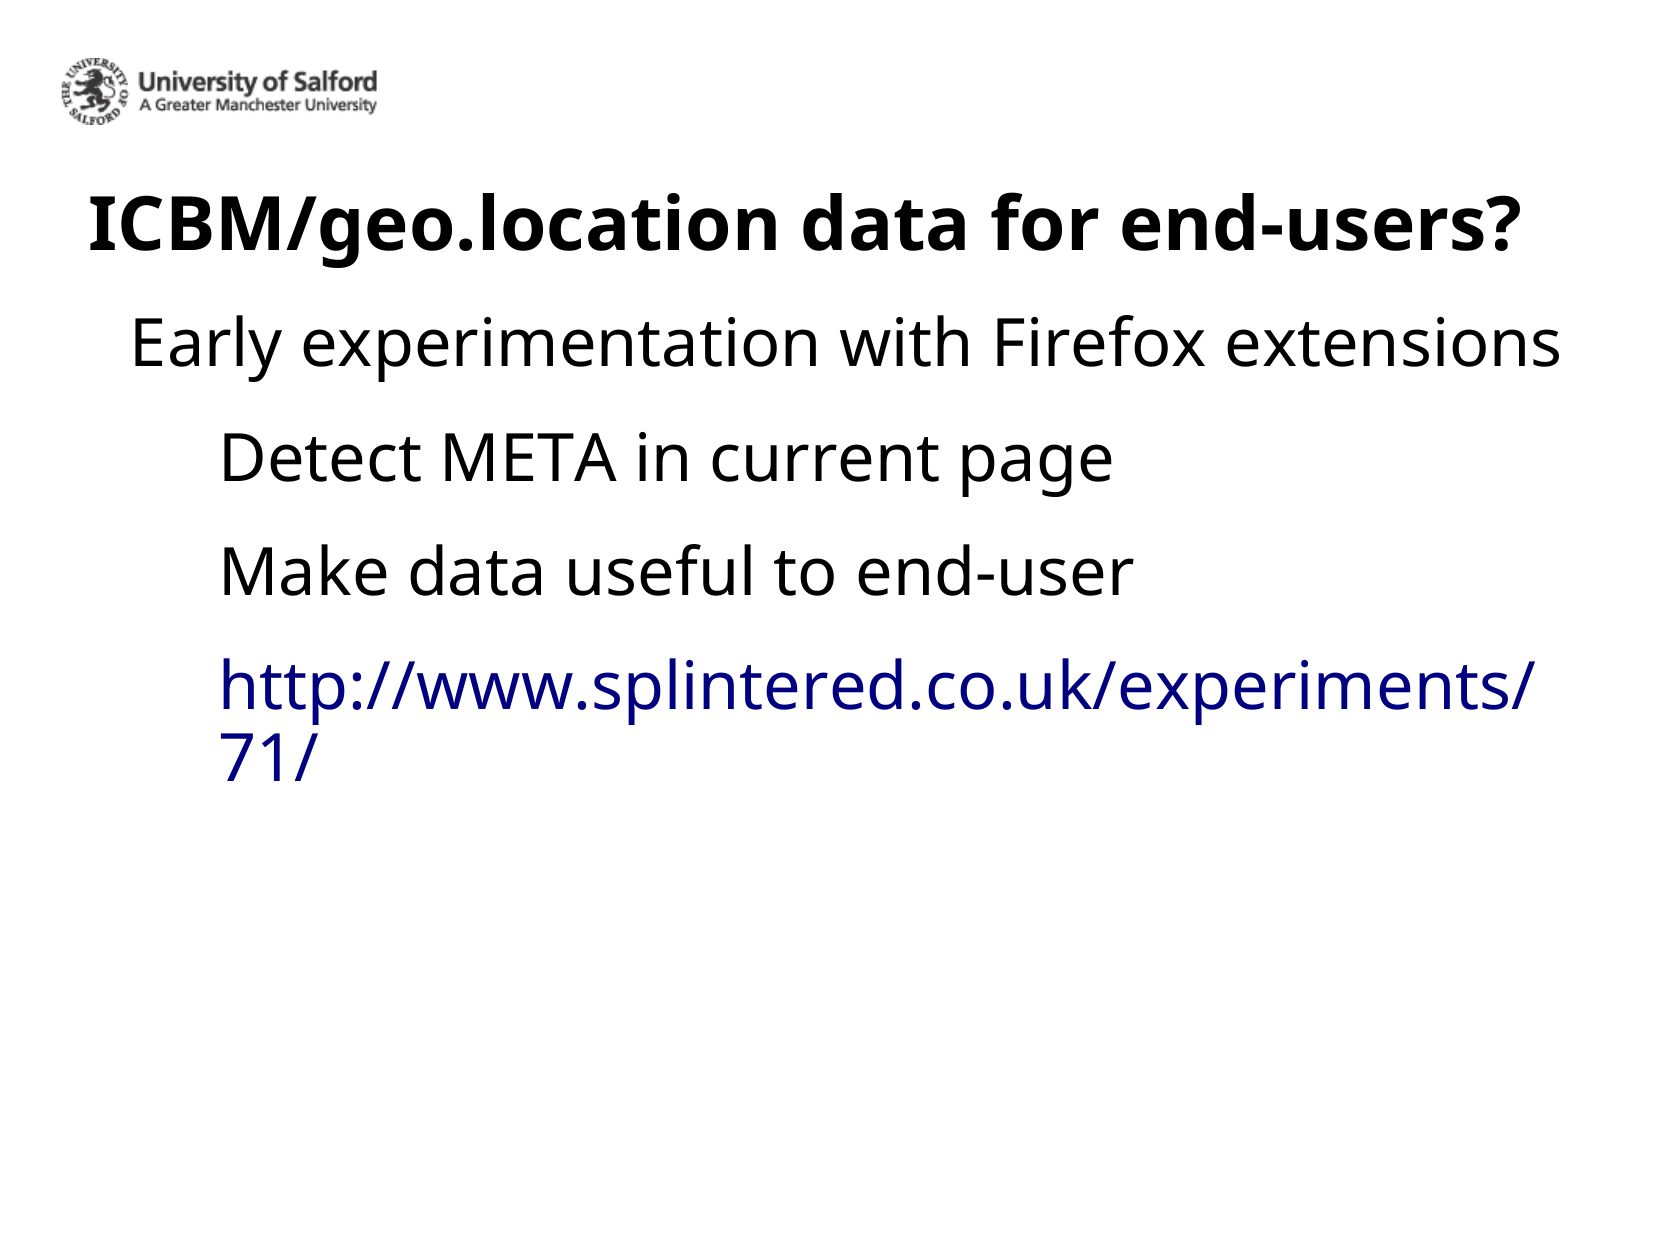

# ICBM/geo.location data for end-users?
Early experimentation with Firefox extensions
Detect META in current page
Make data useful to end-user
http://www.splintered.co.uk/experiments/71/